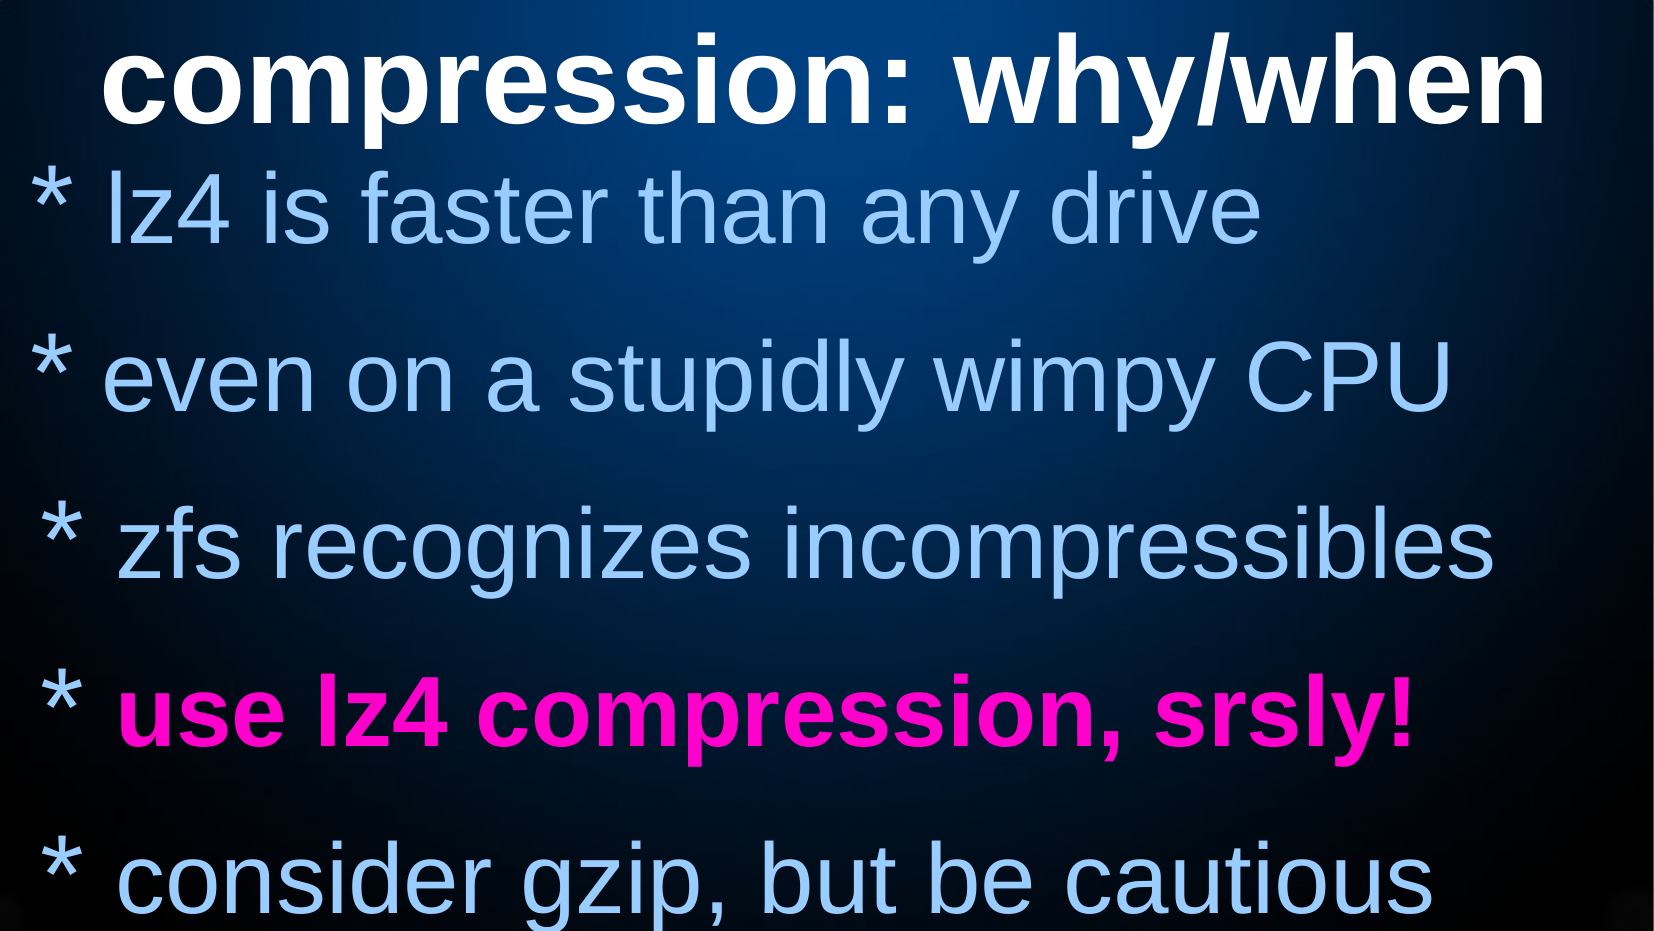

# compression: why/when
* lz4 is faster than any drive
* even on a stupidly wimpy CPU
 * zfs recognizes incompressibles
 * use lz4 compression, srsly!
 * consider gzip, but be cautious